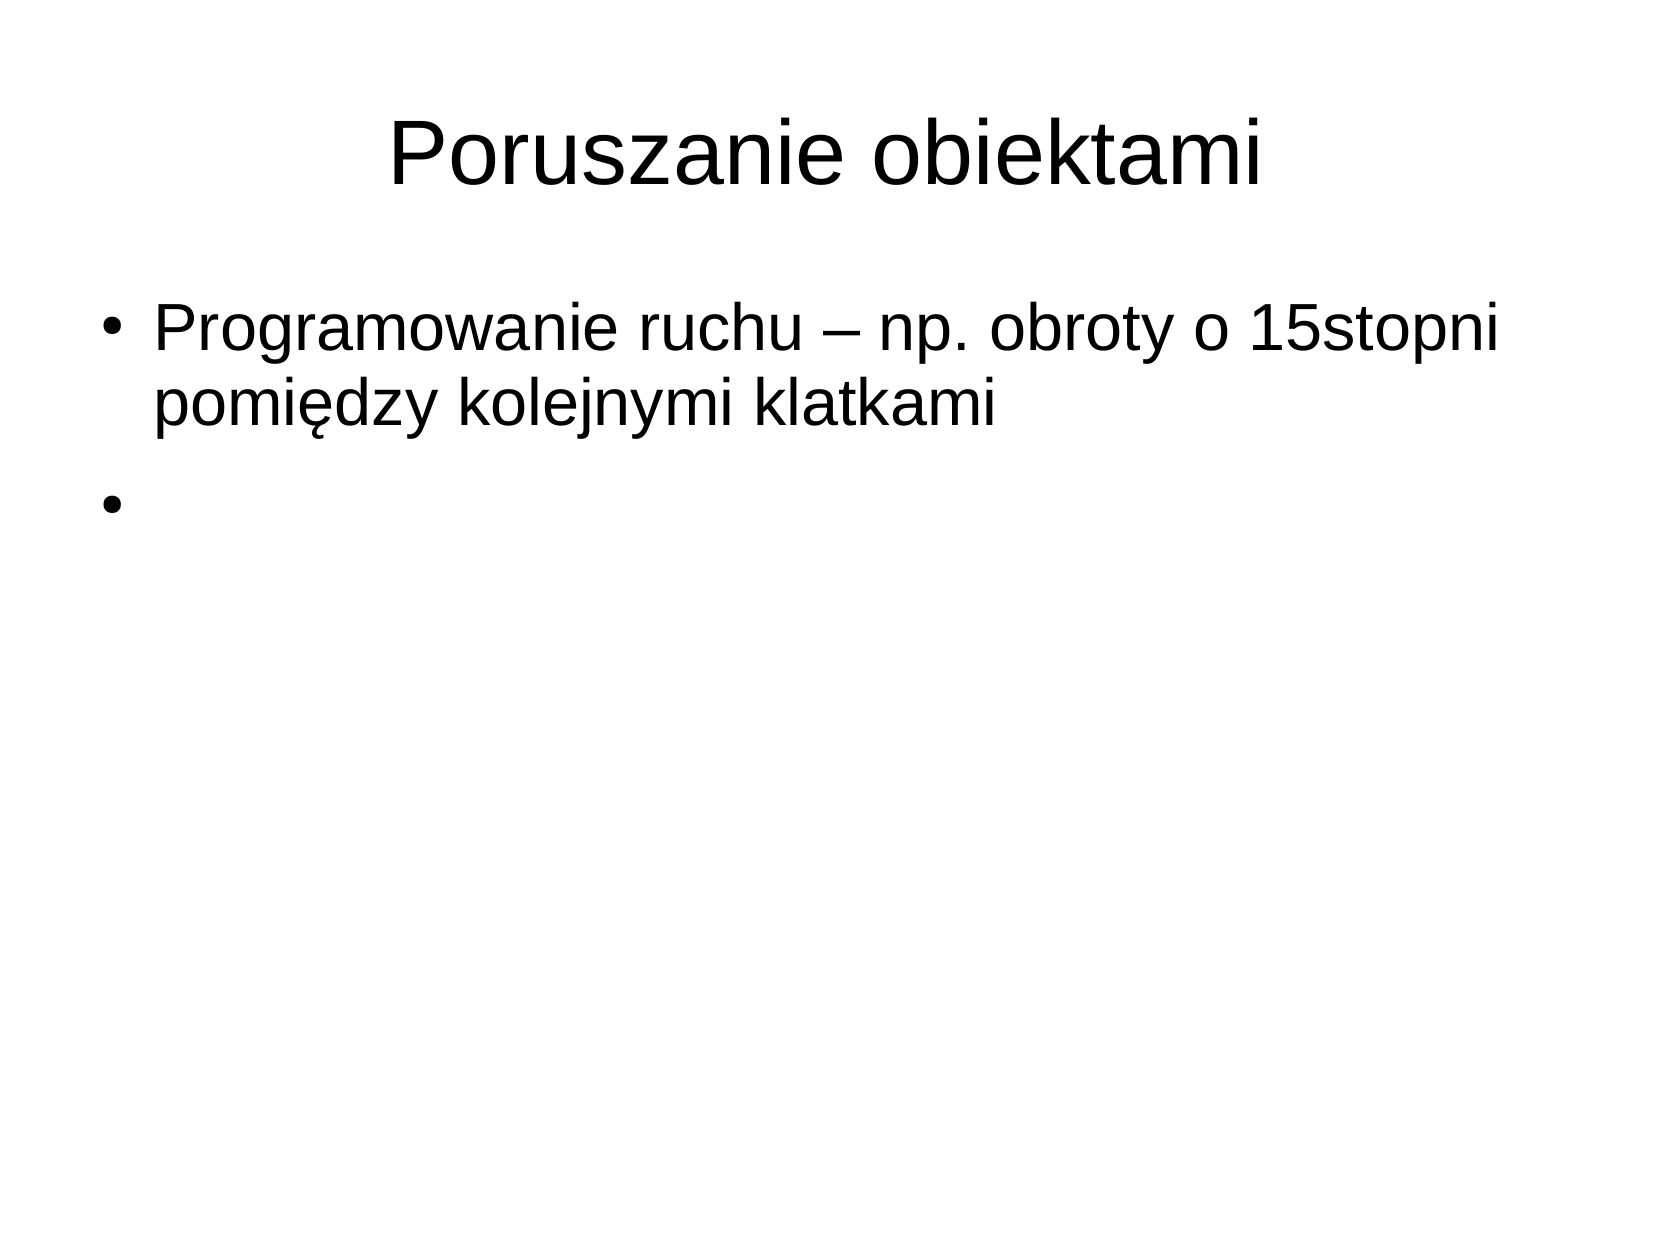

# Poruszanie obiektami
Programowanie ruchu – np. obroty o 15stopni pomiędzy kolejnymi klatkami